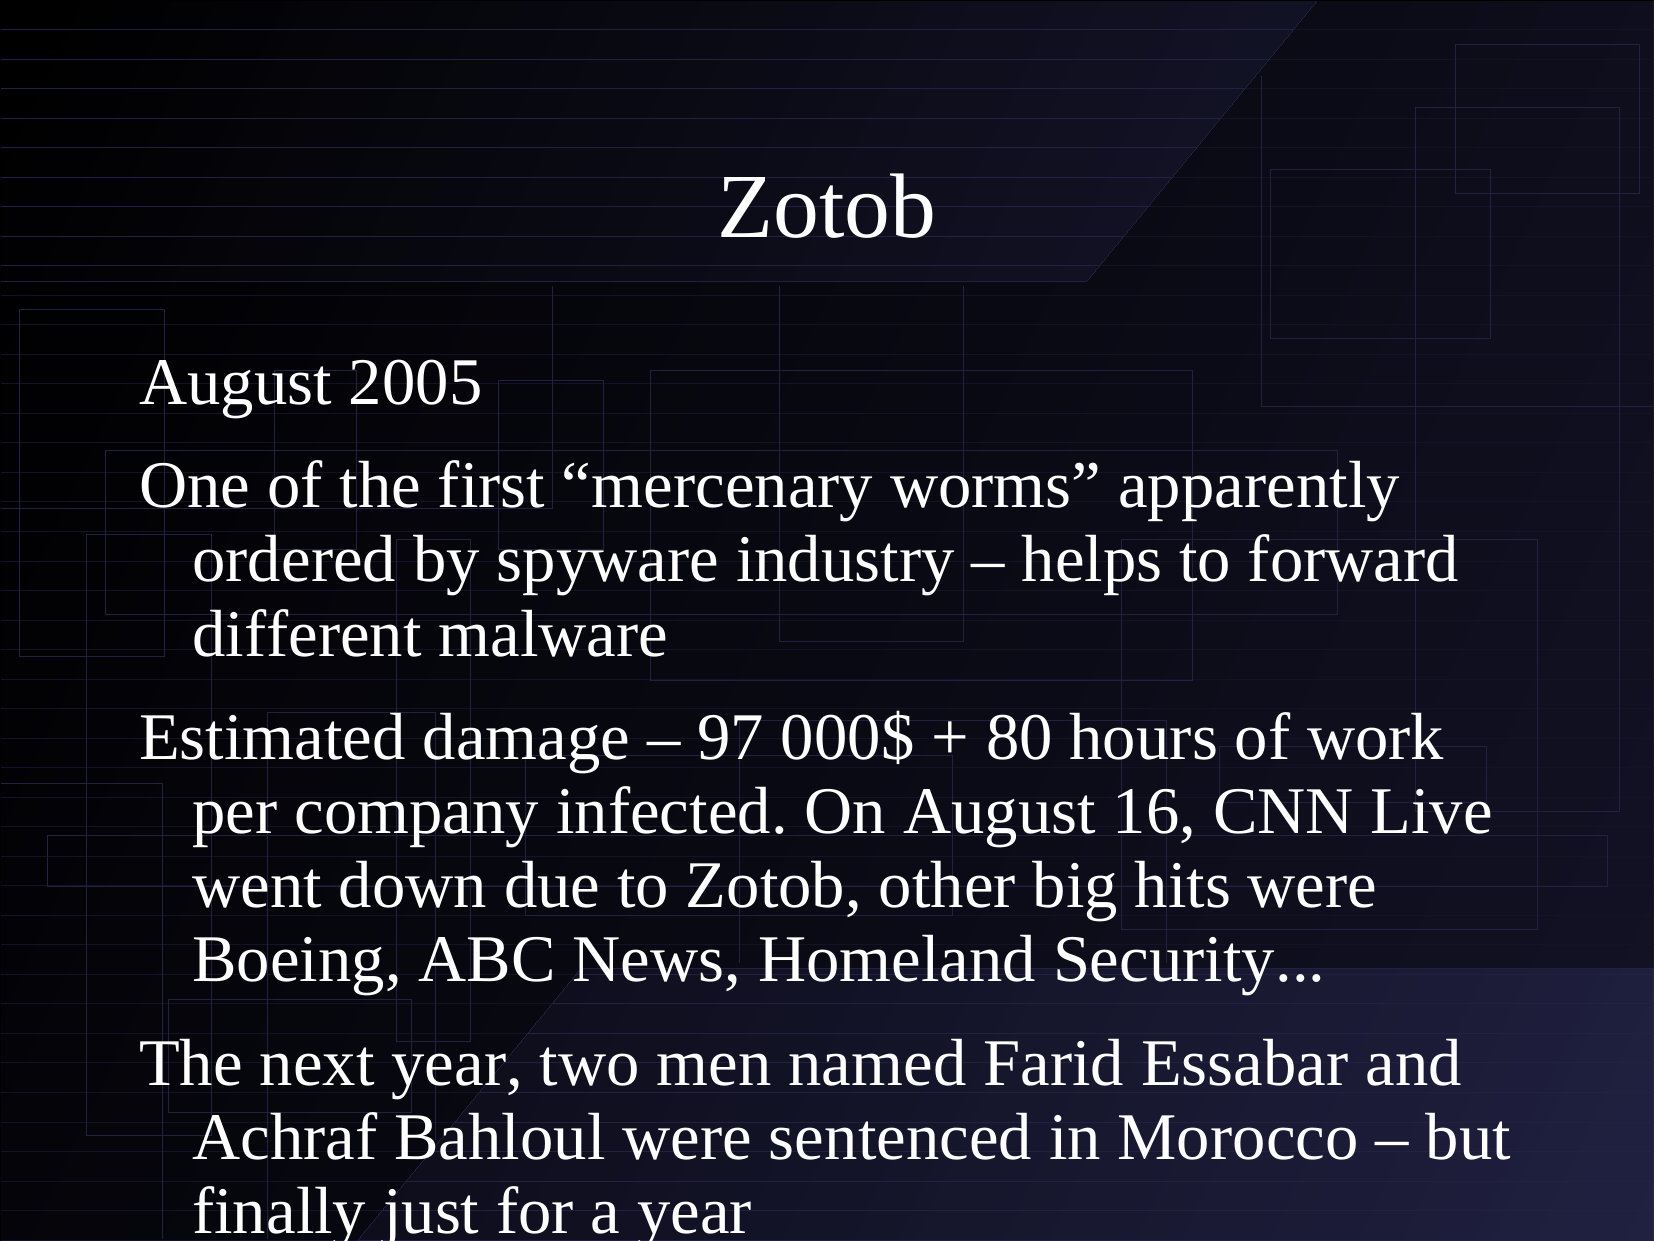

# Zotob
August 2005
One of the first “mercenary worms” apparently ordered by spyware industry – helps to forward different malware
Estimated damage – 97 000$ + 80 hours of work per company infected. On August 16, CNN Live went down due to Zotob, other big hits were Boeing, ABC News, Homeland Security...
The next year, two men named Farid Essabar and Achraf Bahloul were sentenced in Morocco – but finally just for a year